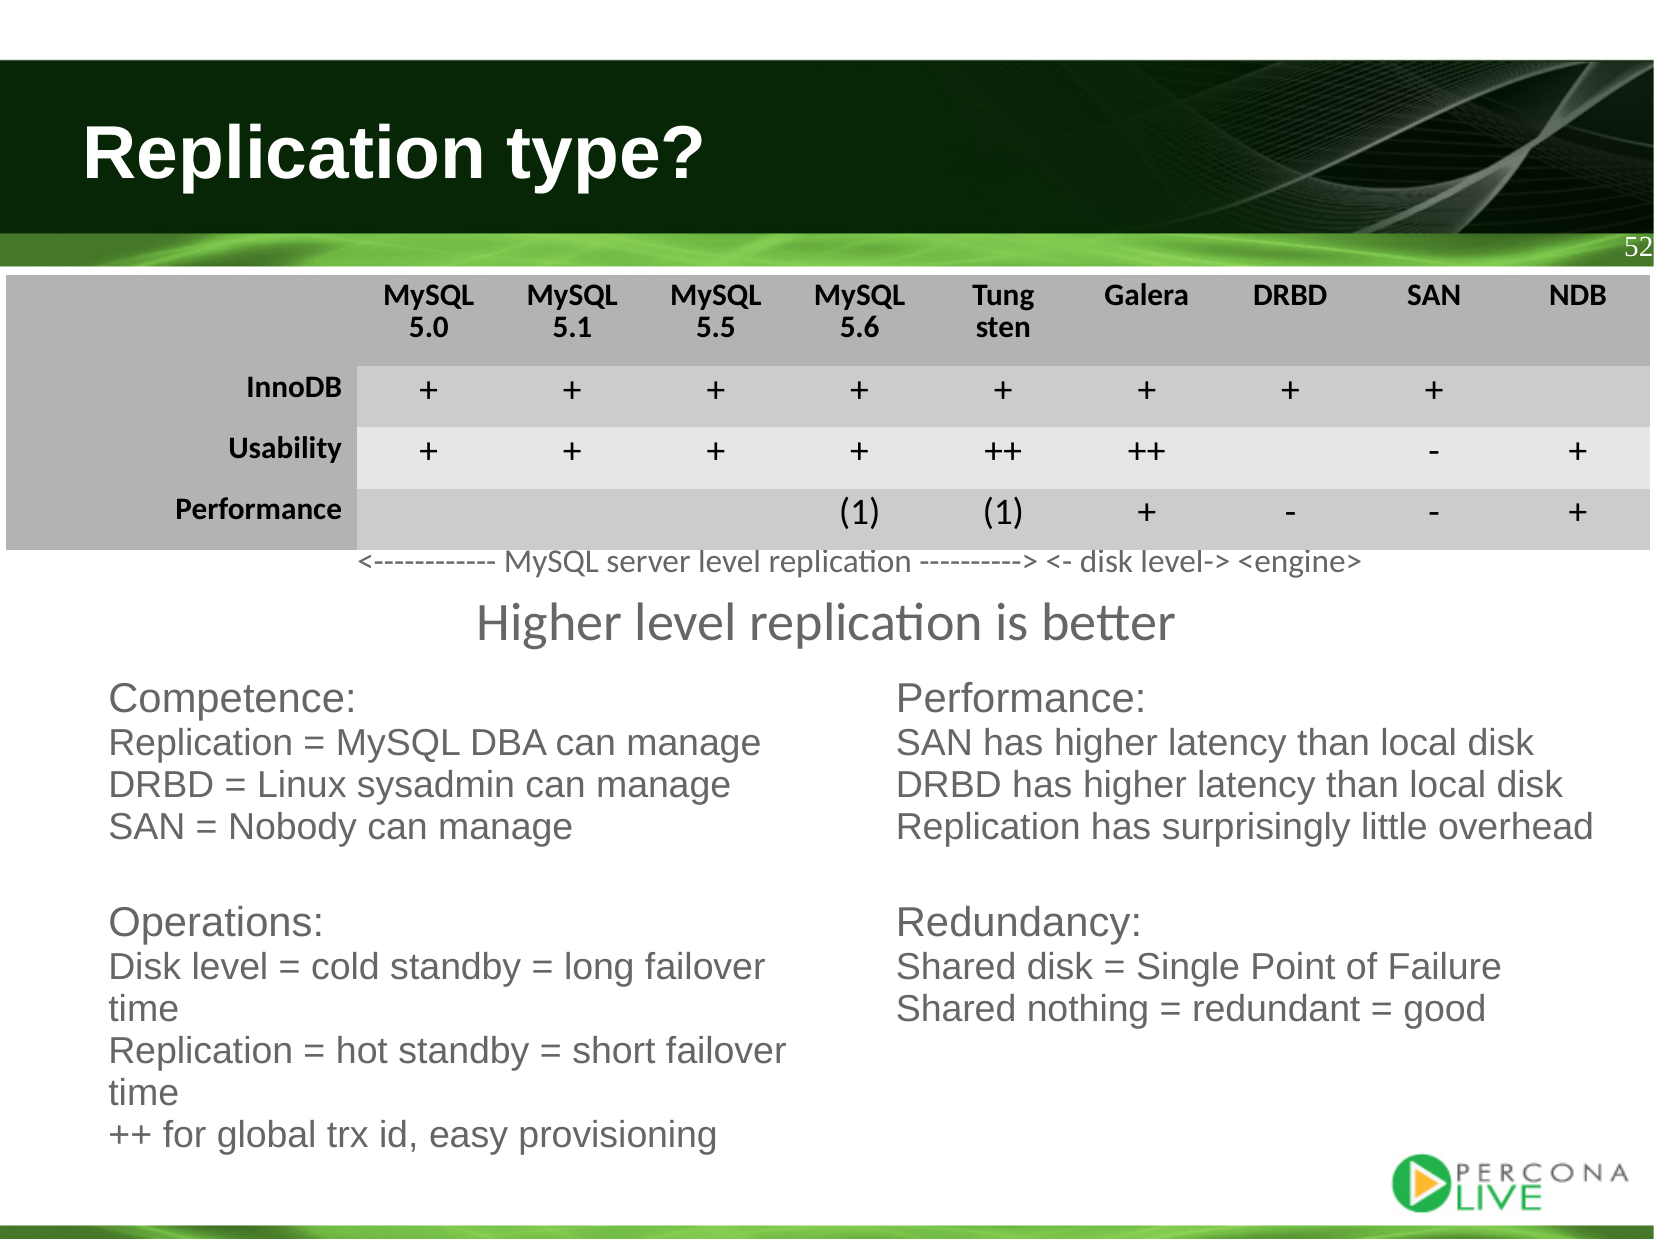

# Replication type?
52
| | MySQL 5.0 | MySQL 5.1 | MySQL 5.5 | MySQL 5.6 | Tung sten | Galera | DRBD | SAN | NDB |
| --- | --- | --- | --- | --- | --- | --- | --- | --- | --- |
| InnoDB | + | + | + | + | + | + | + | + | |
| Usability | + | + | + | + | ++ | ++ | | - | + |
| Performance | | | | (1) | (1) | + | - | - | + |
<------------ MySQL server level replication ----------> <- disk level-> <engine>
Higher level replication is better
Competence:
Replication = MySQL DBA can manage
DRBD = Linux sysadmin can manage
SAN = Nobody can manage
Operations:
Disk level = cold standby = long failover time
Replication = hot standby = short failover time
++ for global trx id, easy provisioning
Performance:
SAN has higher latency than local disk
DRBD has higher latency than local disk
Replication has surprisingly little overhead
Redundancy:
Shared disk = Single Point of Failure
Shared nothing = redundant = good